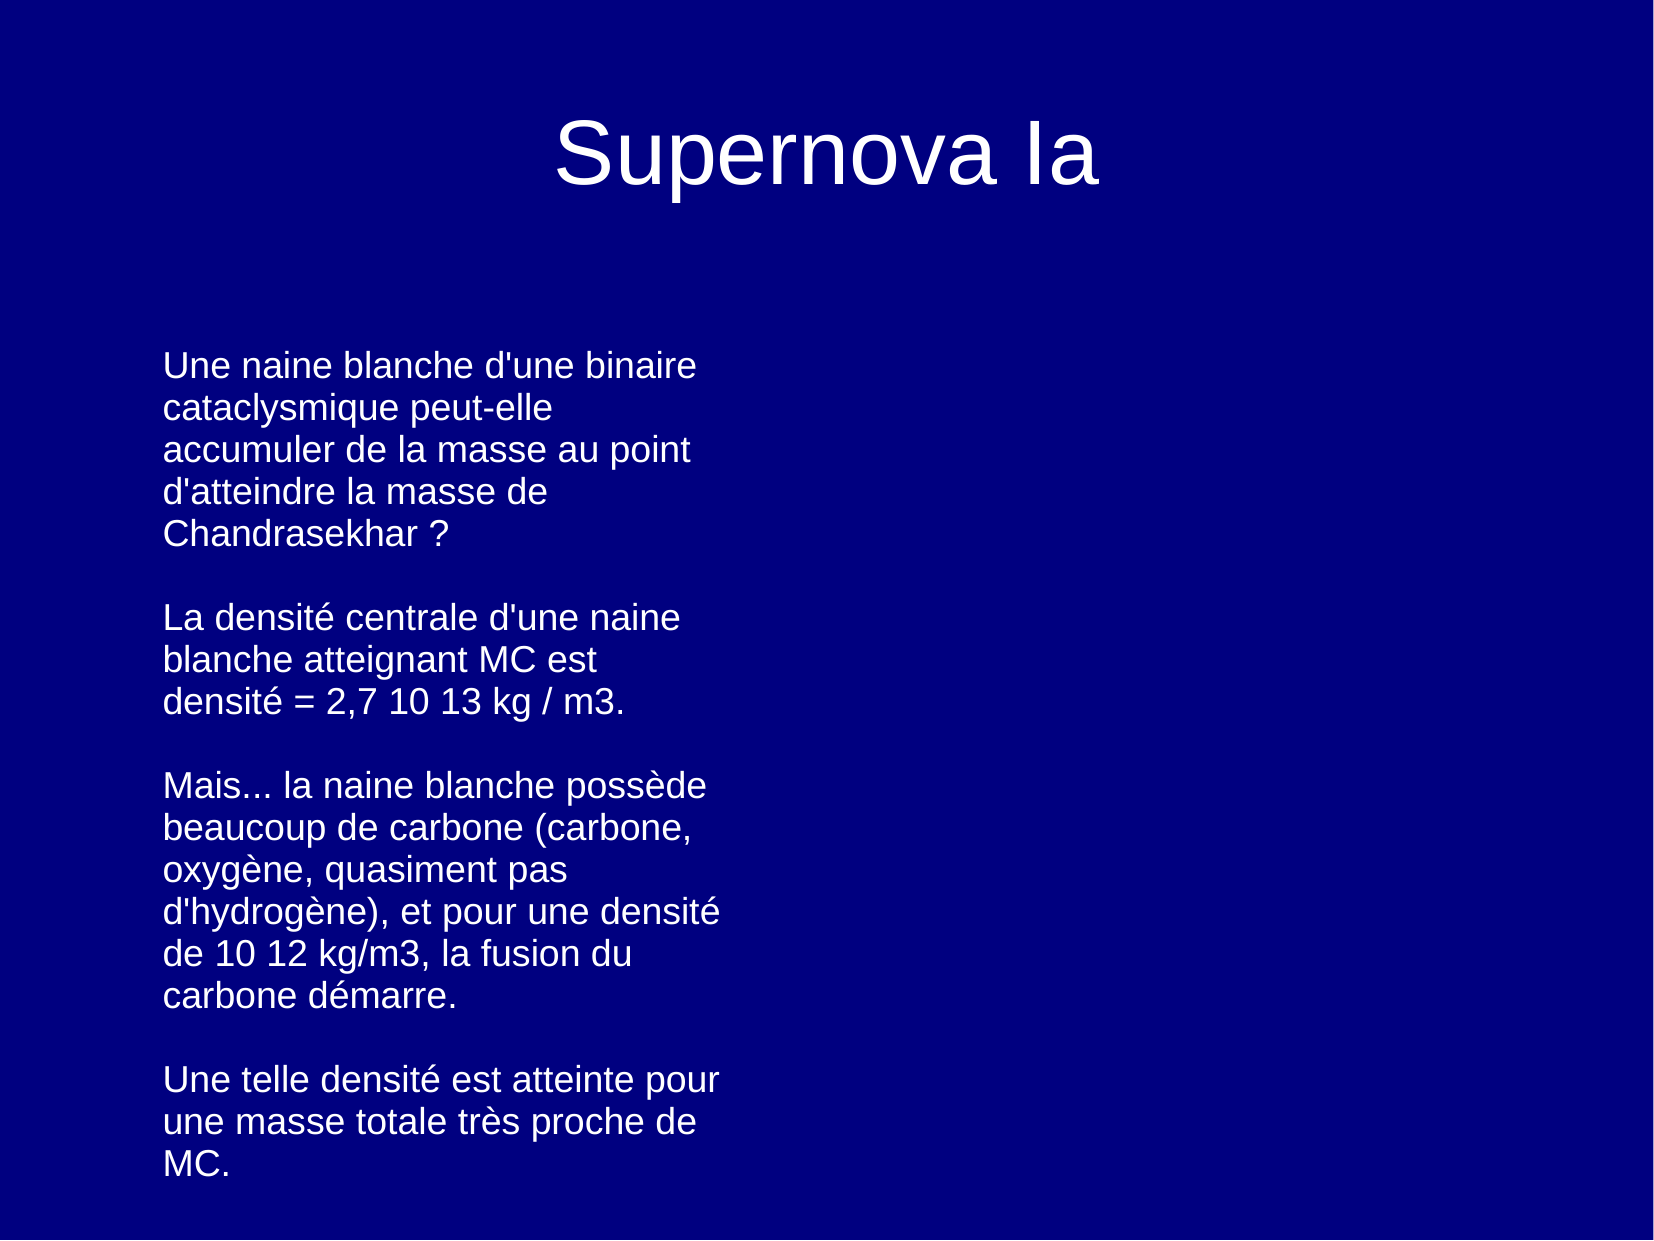

# Supernova Ia
Une naine blanche d'une binaire cataclysmique peut-elle accumuler de la masse au point d'atteindre la masse de Chandrasekhar ?
La densité centrale d'une naine blanche atteignant MC est
densité = 2,7 10 13 kg / m3.
Mais... la naine blanche possède beaucoup de carbone (carbone, oxygène, quasiment pas d'hydrogène), et pour une densité
de 10 12 kg/m3, la fusion du carbone démarre.
Une telle densité est atteinte pour une masse totale très proche de MC.